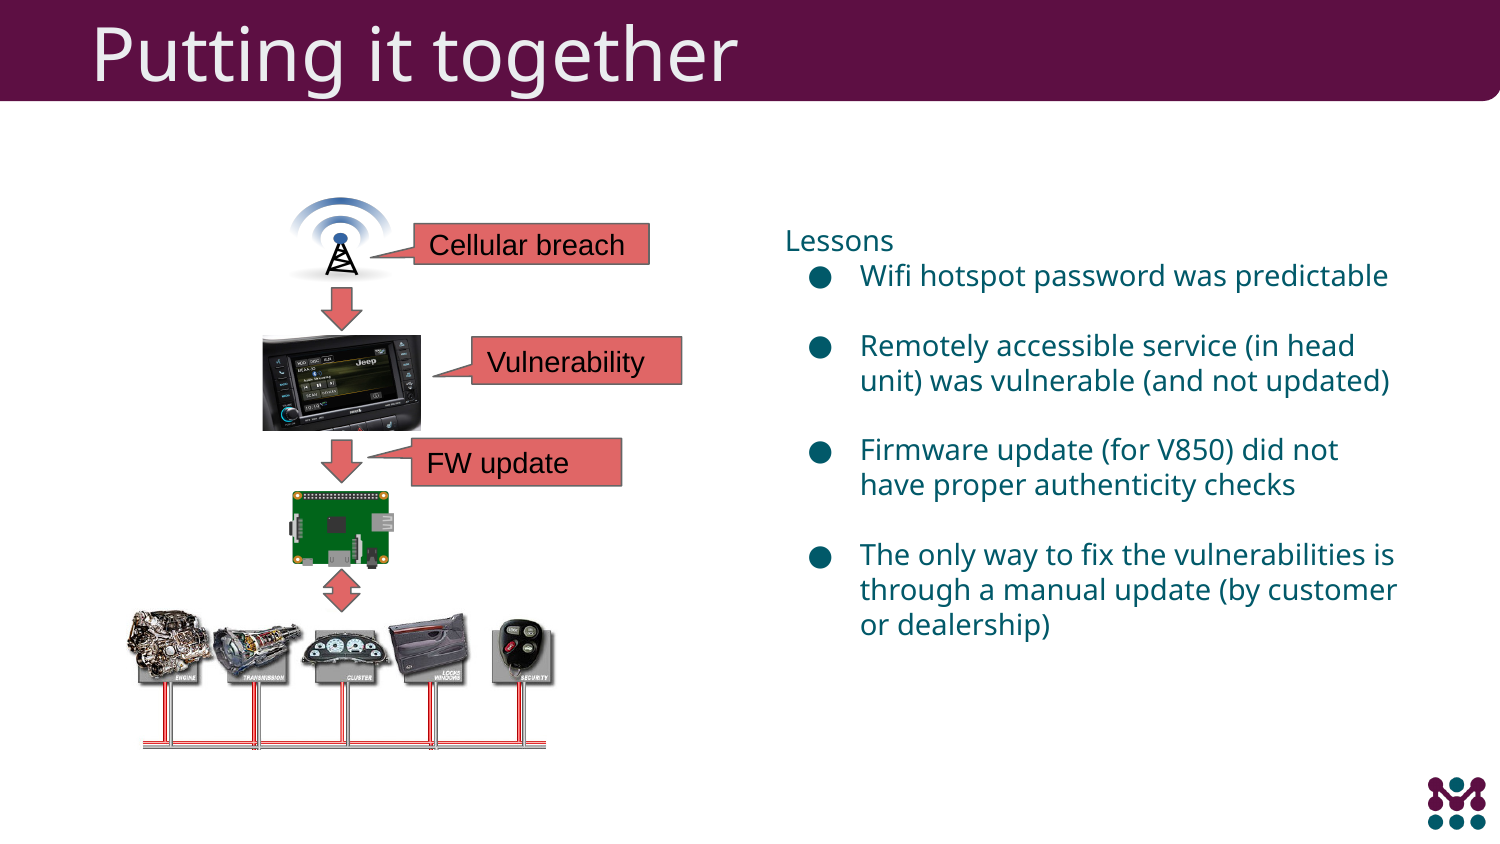

# Putting it together
Lessons
Wifi hotspot password was predictable
Remotely accessible service (in head unit) was vulnerable (and not updated)
Firmware update (for V850) did not have proper authenticity checks
The only way to fix the vulnerabilities is through a manual update (by customer or dealership)
Cellular breach
Vulnerability
FW update